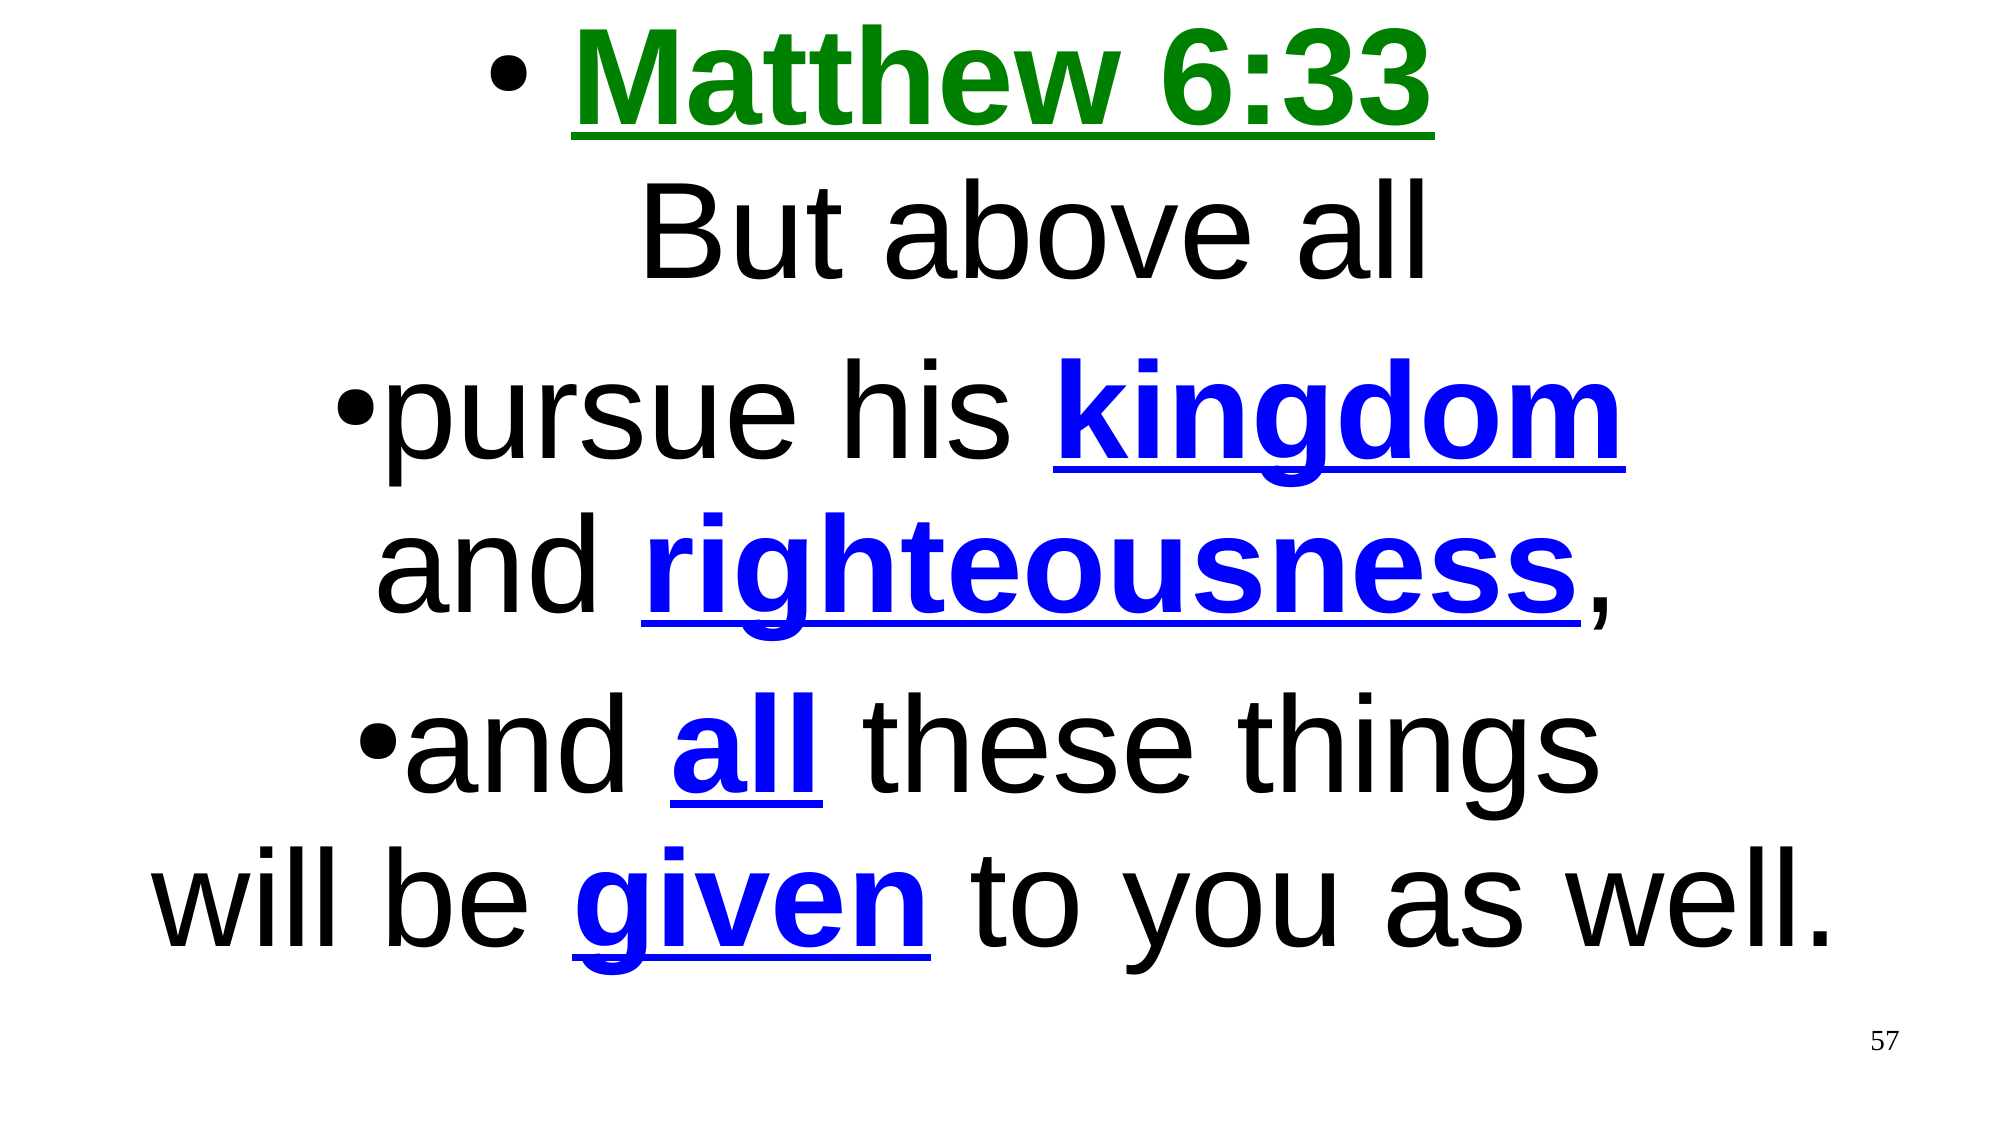

# Matthew 6:33  But above all
pursue his kingdom
and righteousness,
and all these things
will be given to you as well.
57